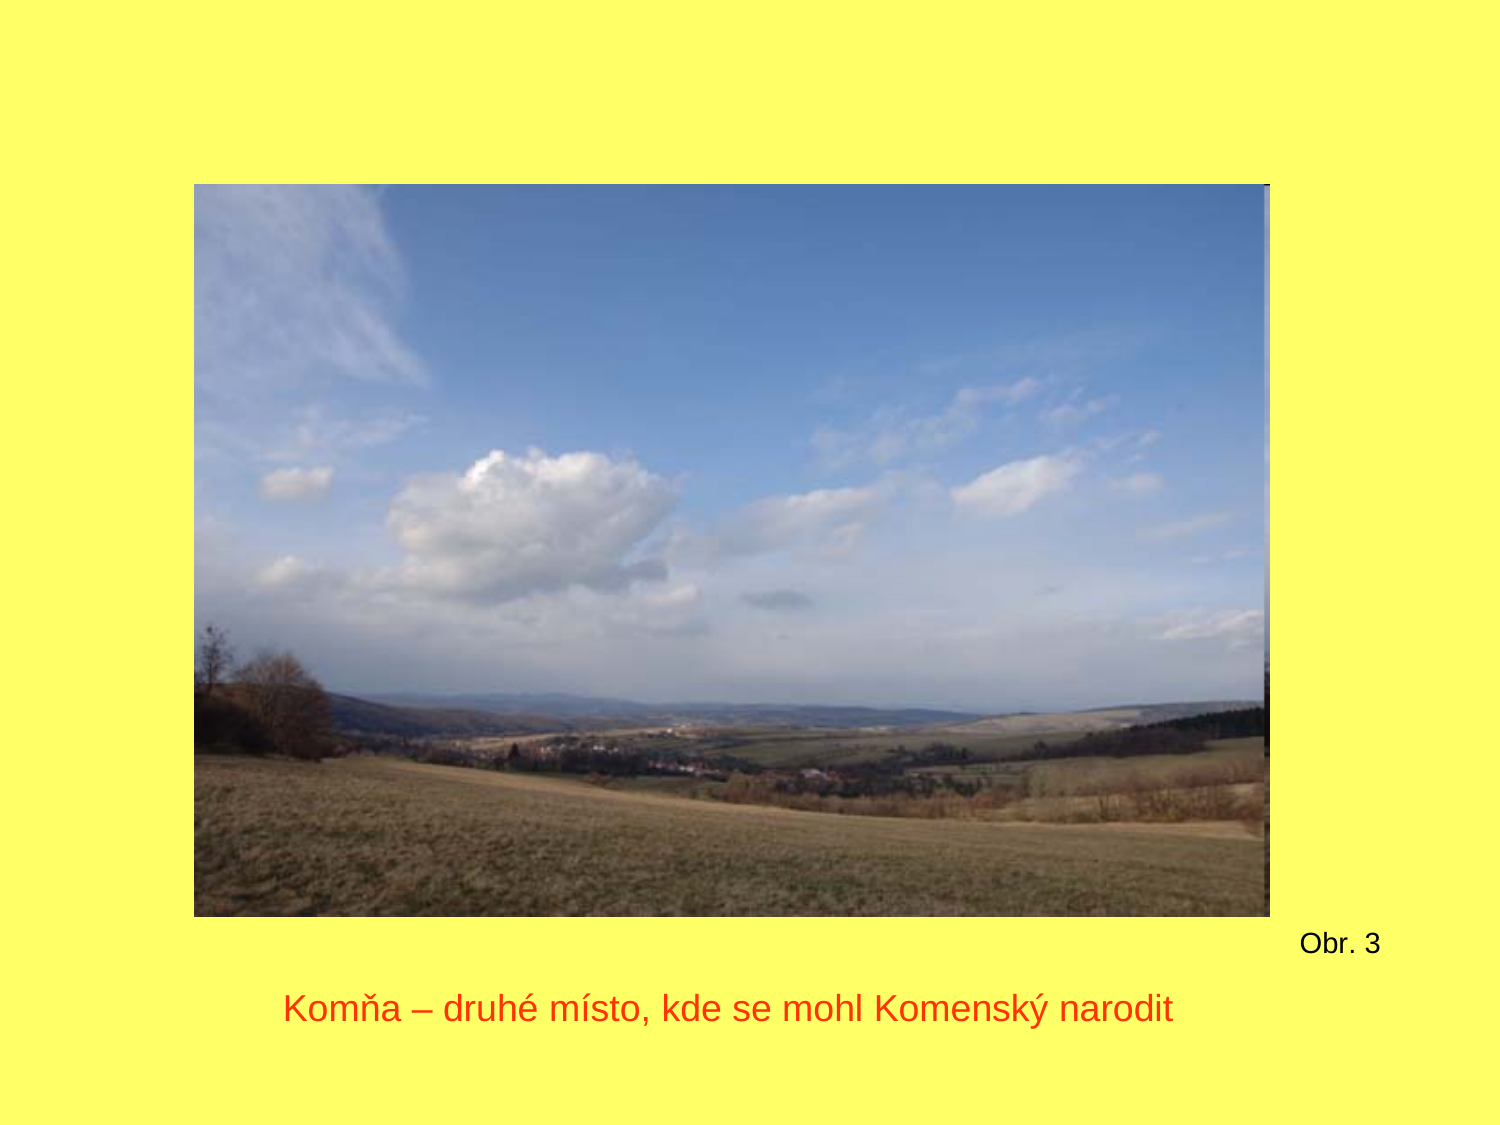

Obr. 3
Komňa – druhé místo, kde se mohl Komenský narodit